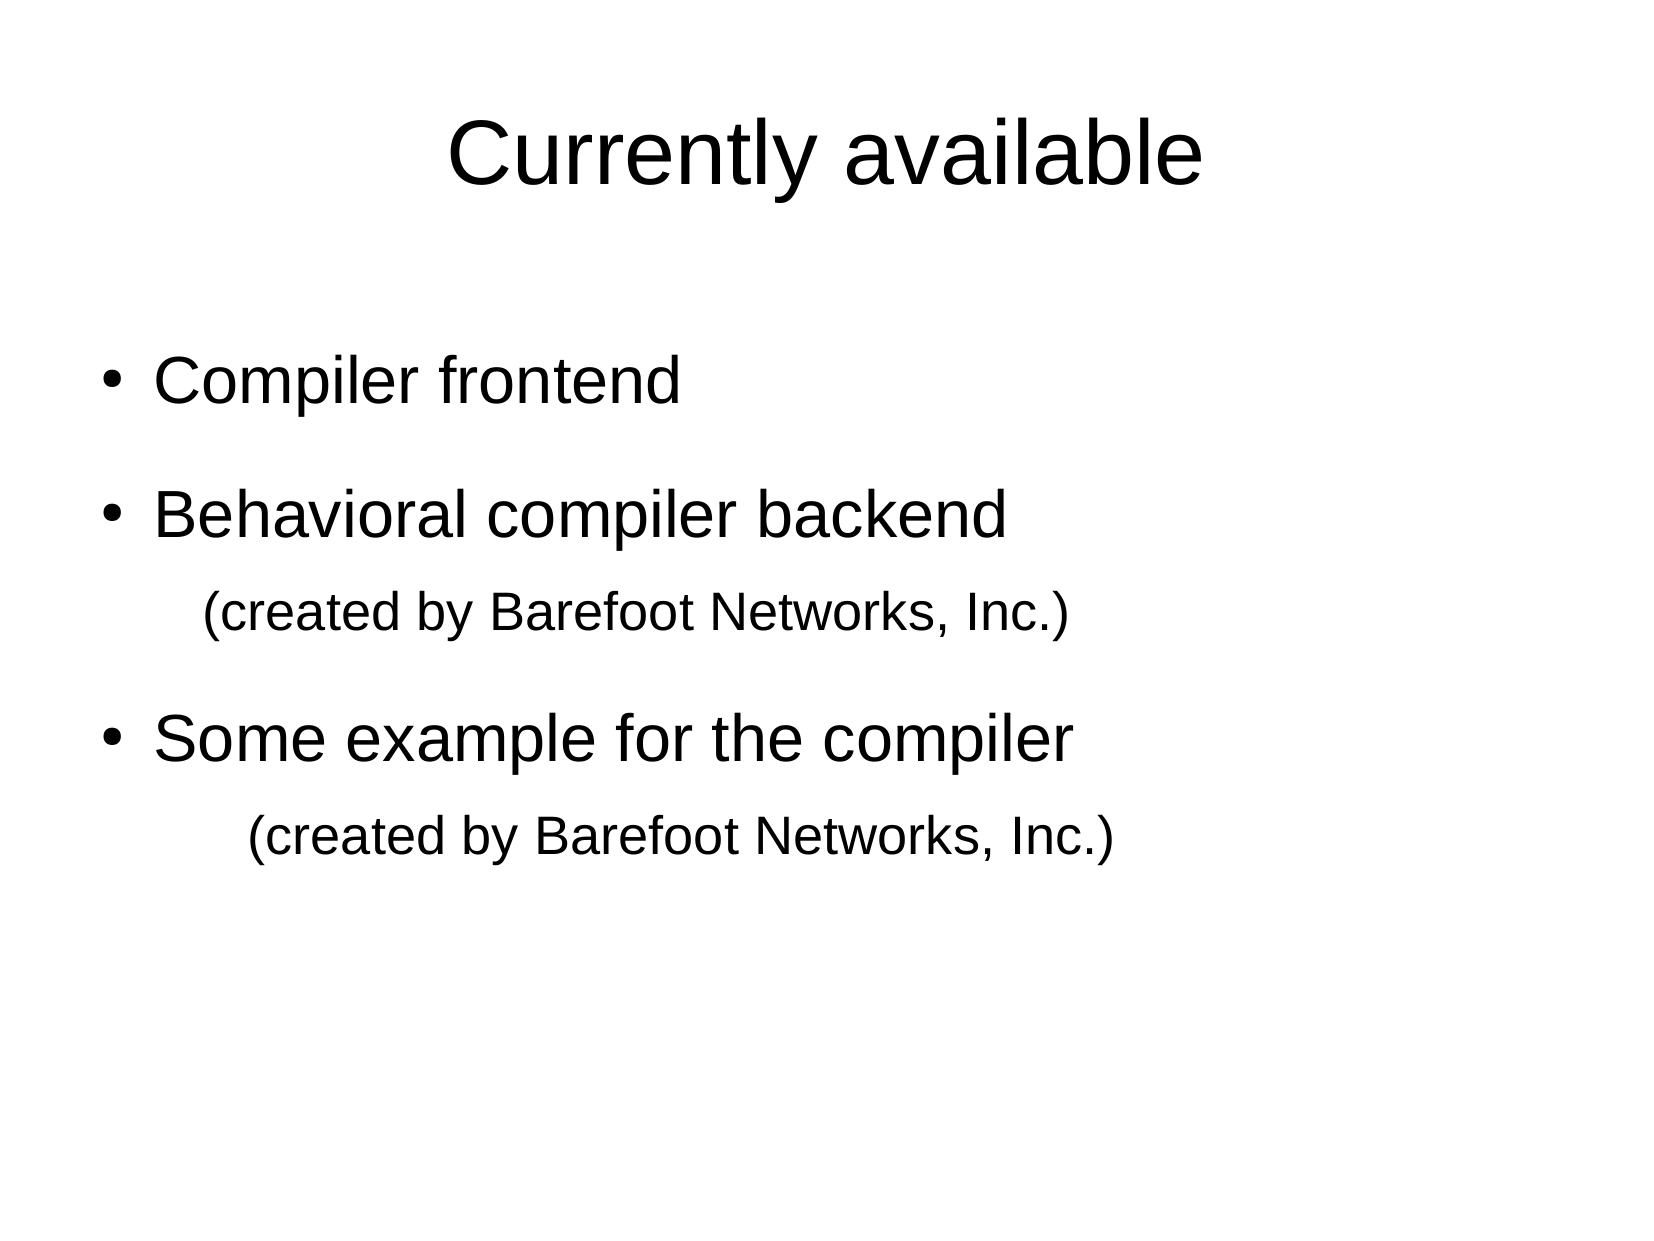

# Currently available
Compiler frontend
Behavioral compiler backend
 (created by Barefoot Networks, Inc.)
Some example for the compiler
 (created by Barefoot Networks, Inc.)